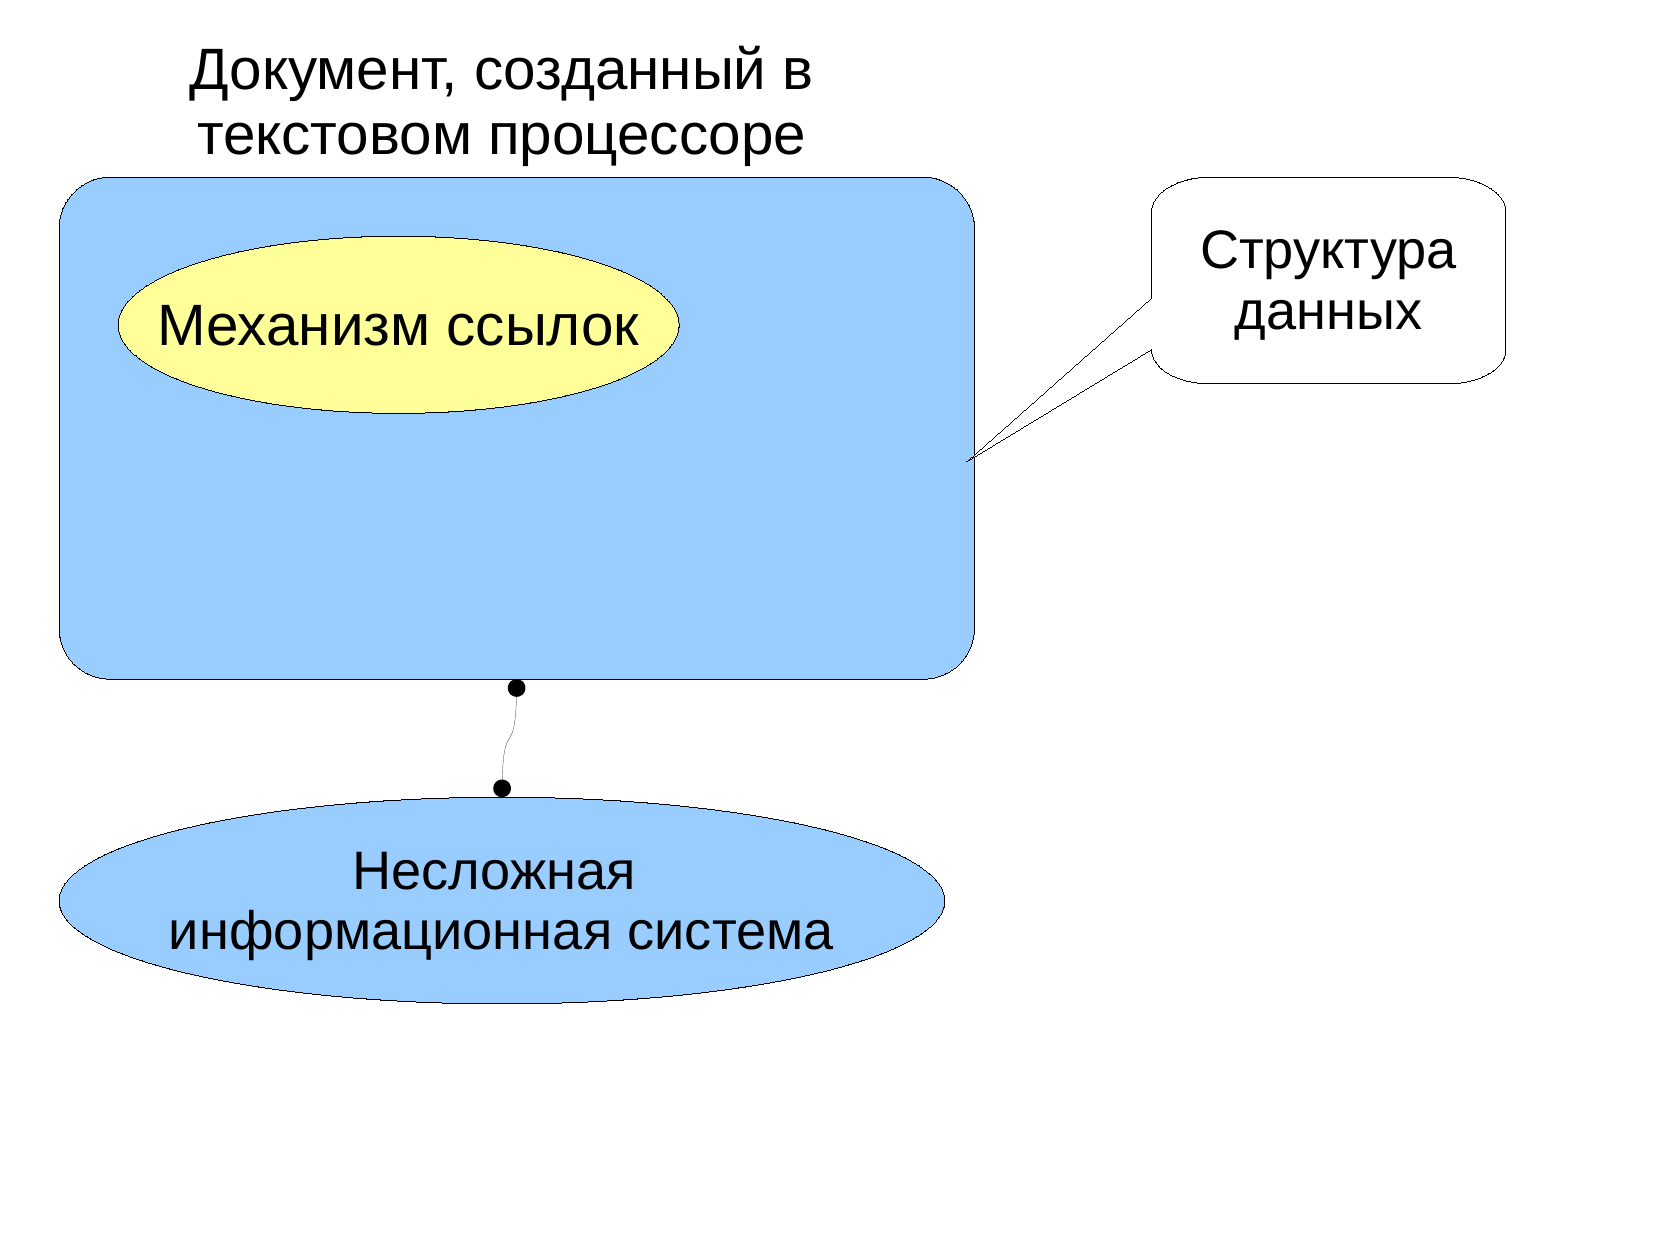

Документ, созданный в текстовом процессоре
Структура
данных
Механизм ссылок
Несложная
информационная система